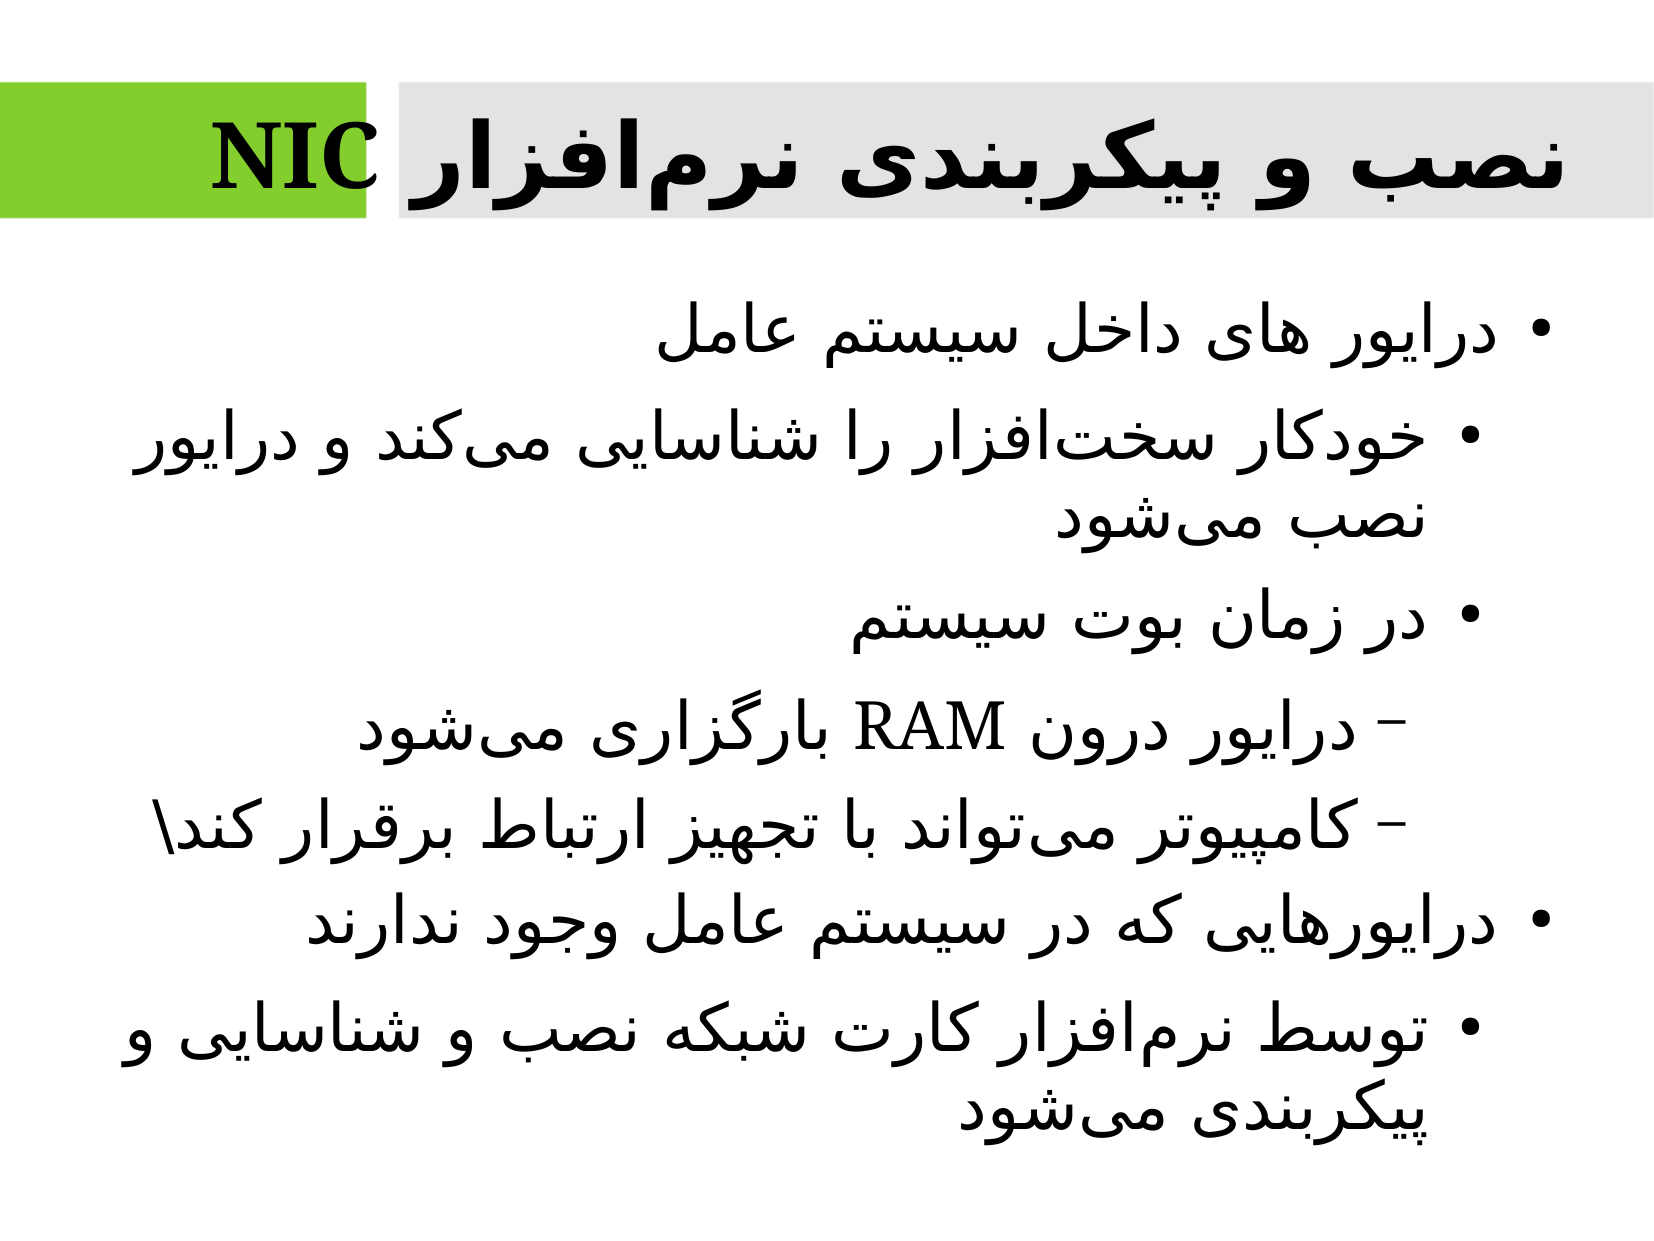

# نصب و پیکربندی نرم‌افزار NIC
درایور های داخل سیستم عامل
خودکار سخت‌افزار را شناسایی می‌کند و درایور نصب می‌شود
در زمان بوت سیستم
درایور درون RAM بارگزاری می‌شود
کامپیوتر می‌تواند با تجهیز ارتباط برقرار کند\
درایورهایی که در سیستم عامل وجود ندارند
توسط نرم‌افزار کارت شبکه نصب و شناسایی و پیکربندی می‌شود